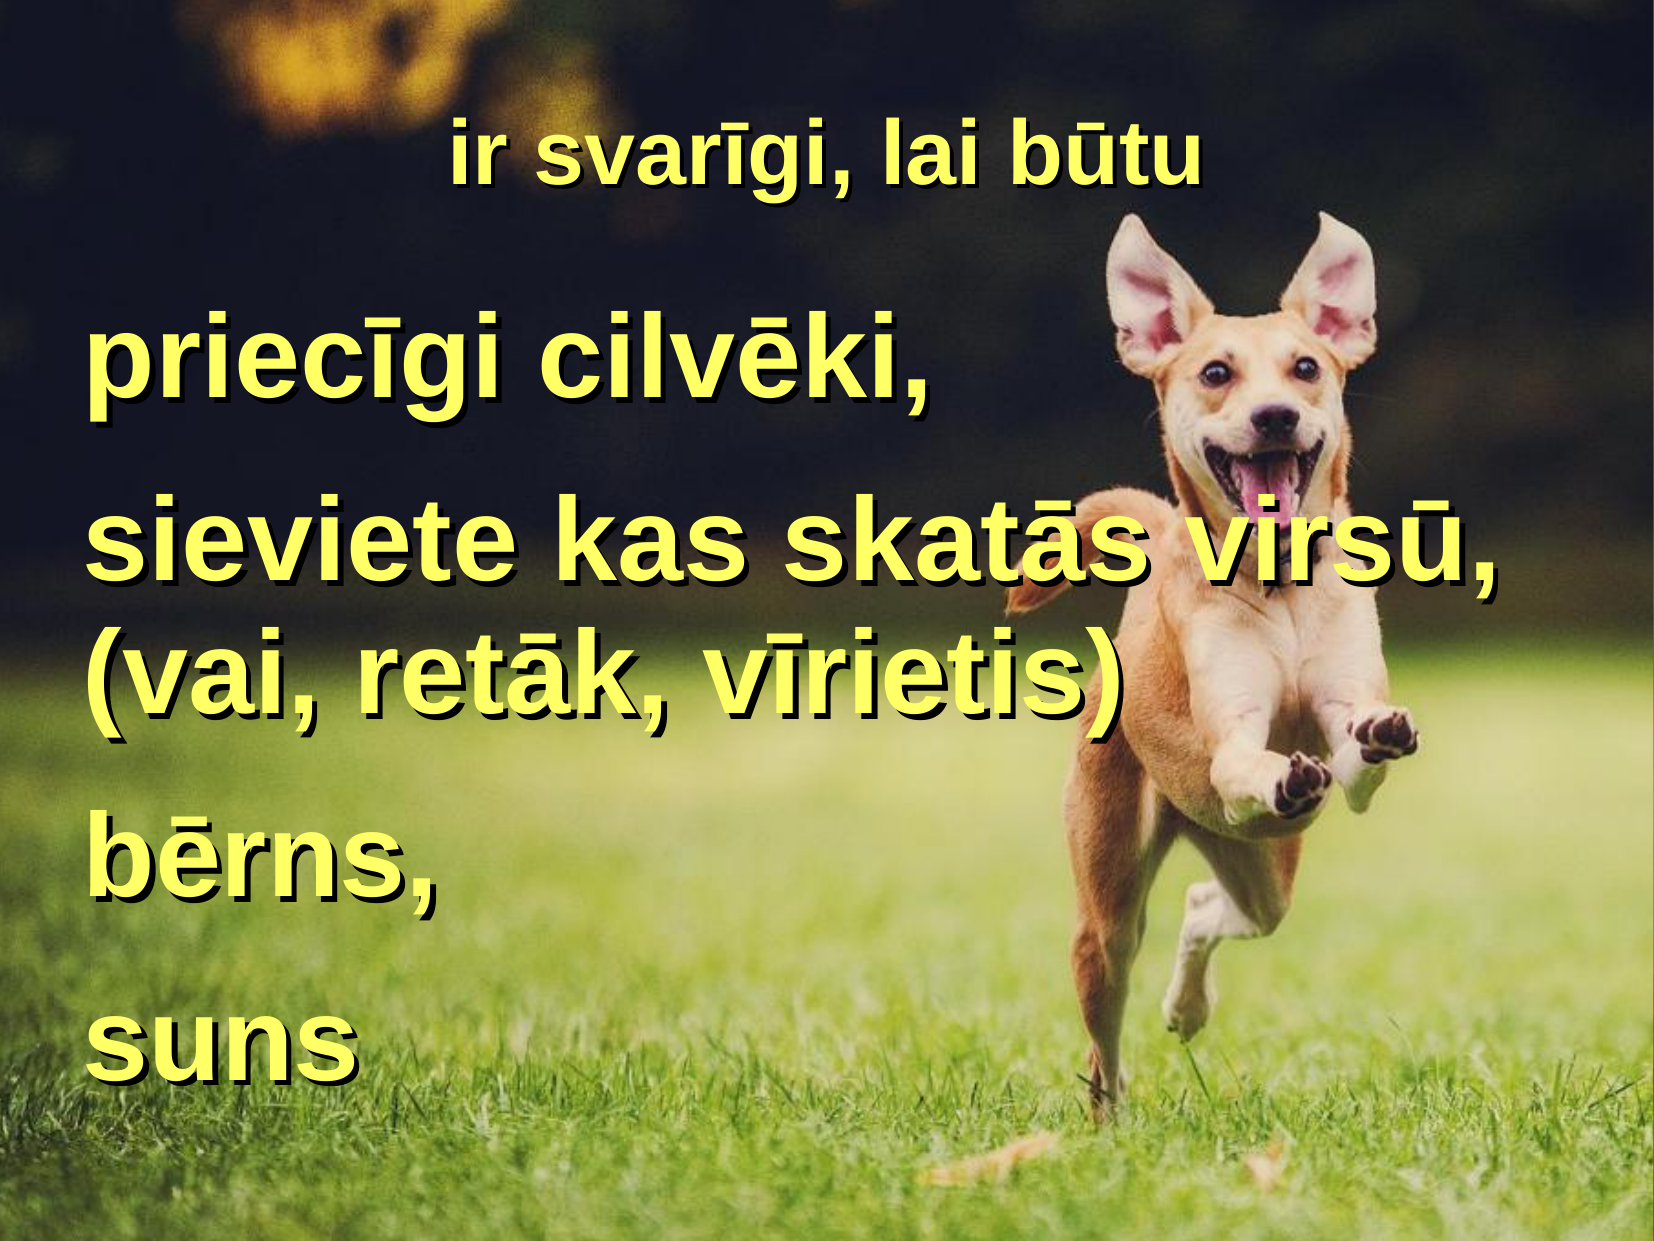

ir svarīgi, lai būtu
# priecīgi cilvēki,
sieviete kas skatās virsū,
(vai, retāk, vīrietis)
bērns,
suns